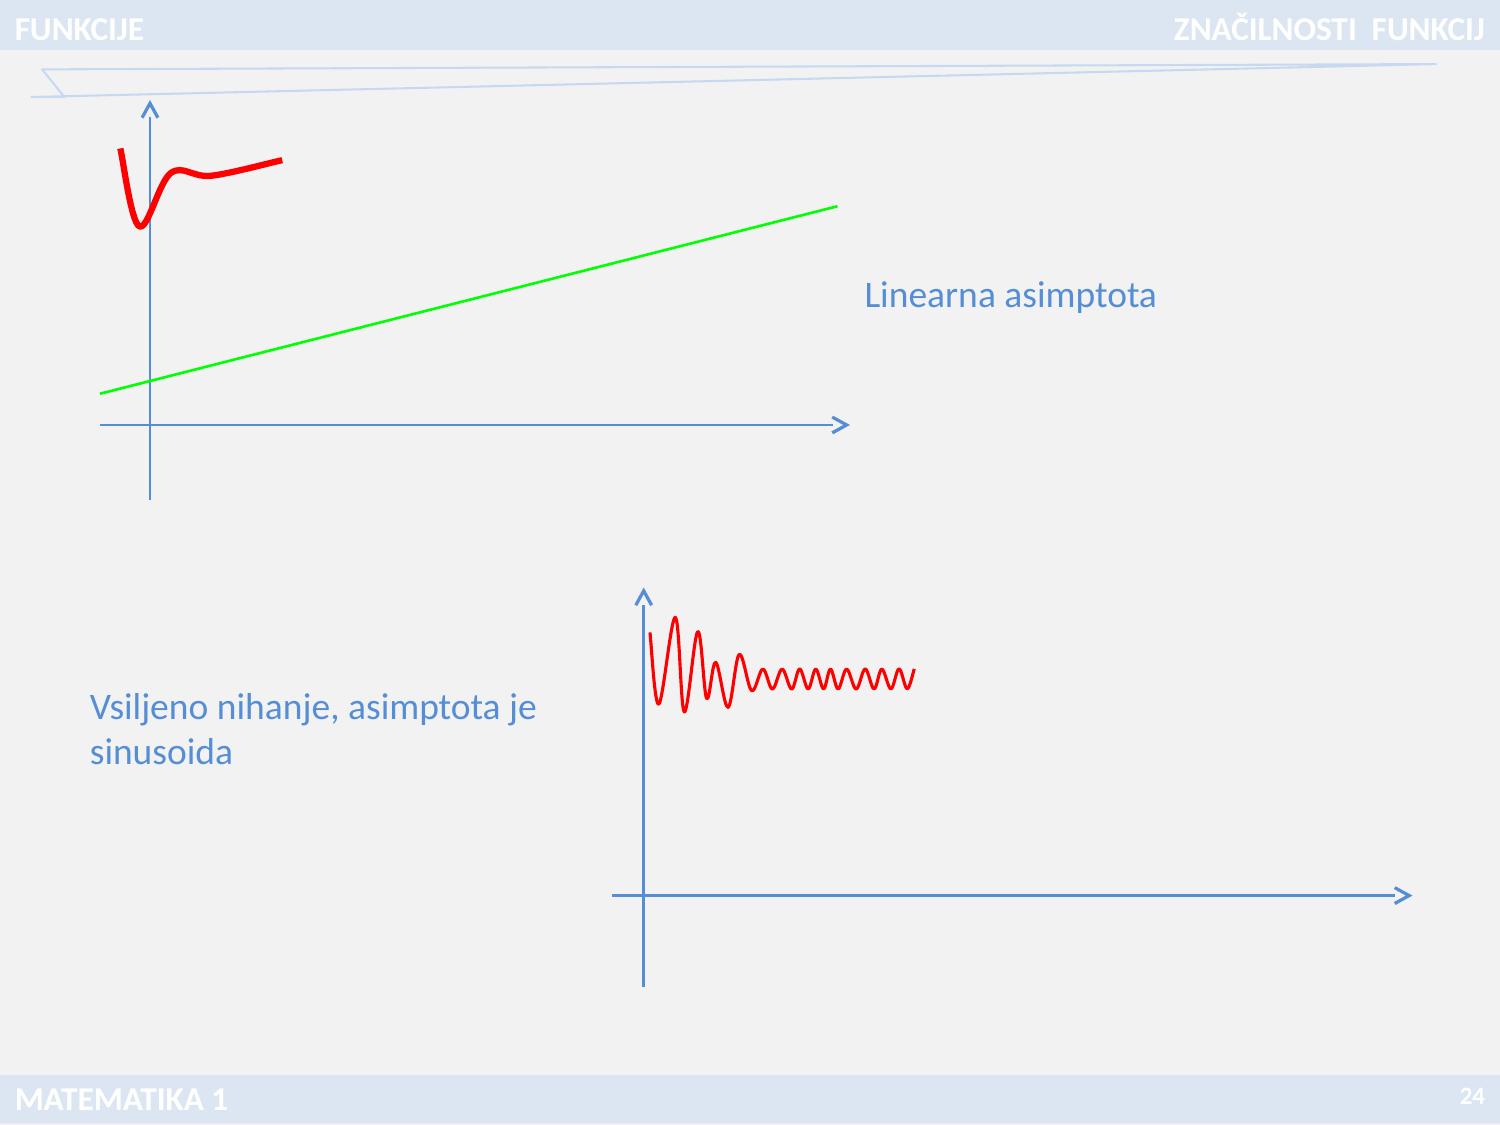

FUNKCIJE
ZNAČILNOSTI FUNKCIJ
Linearna asimptota
Vsiljeno nihanje, asimptota je sinusoida
MATEMATIKA 1